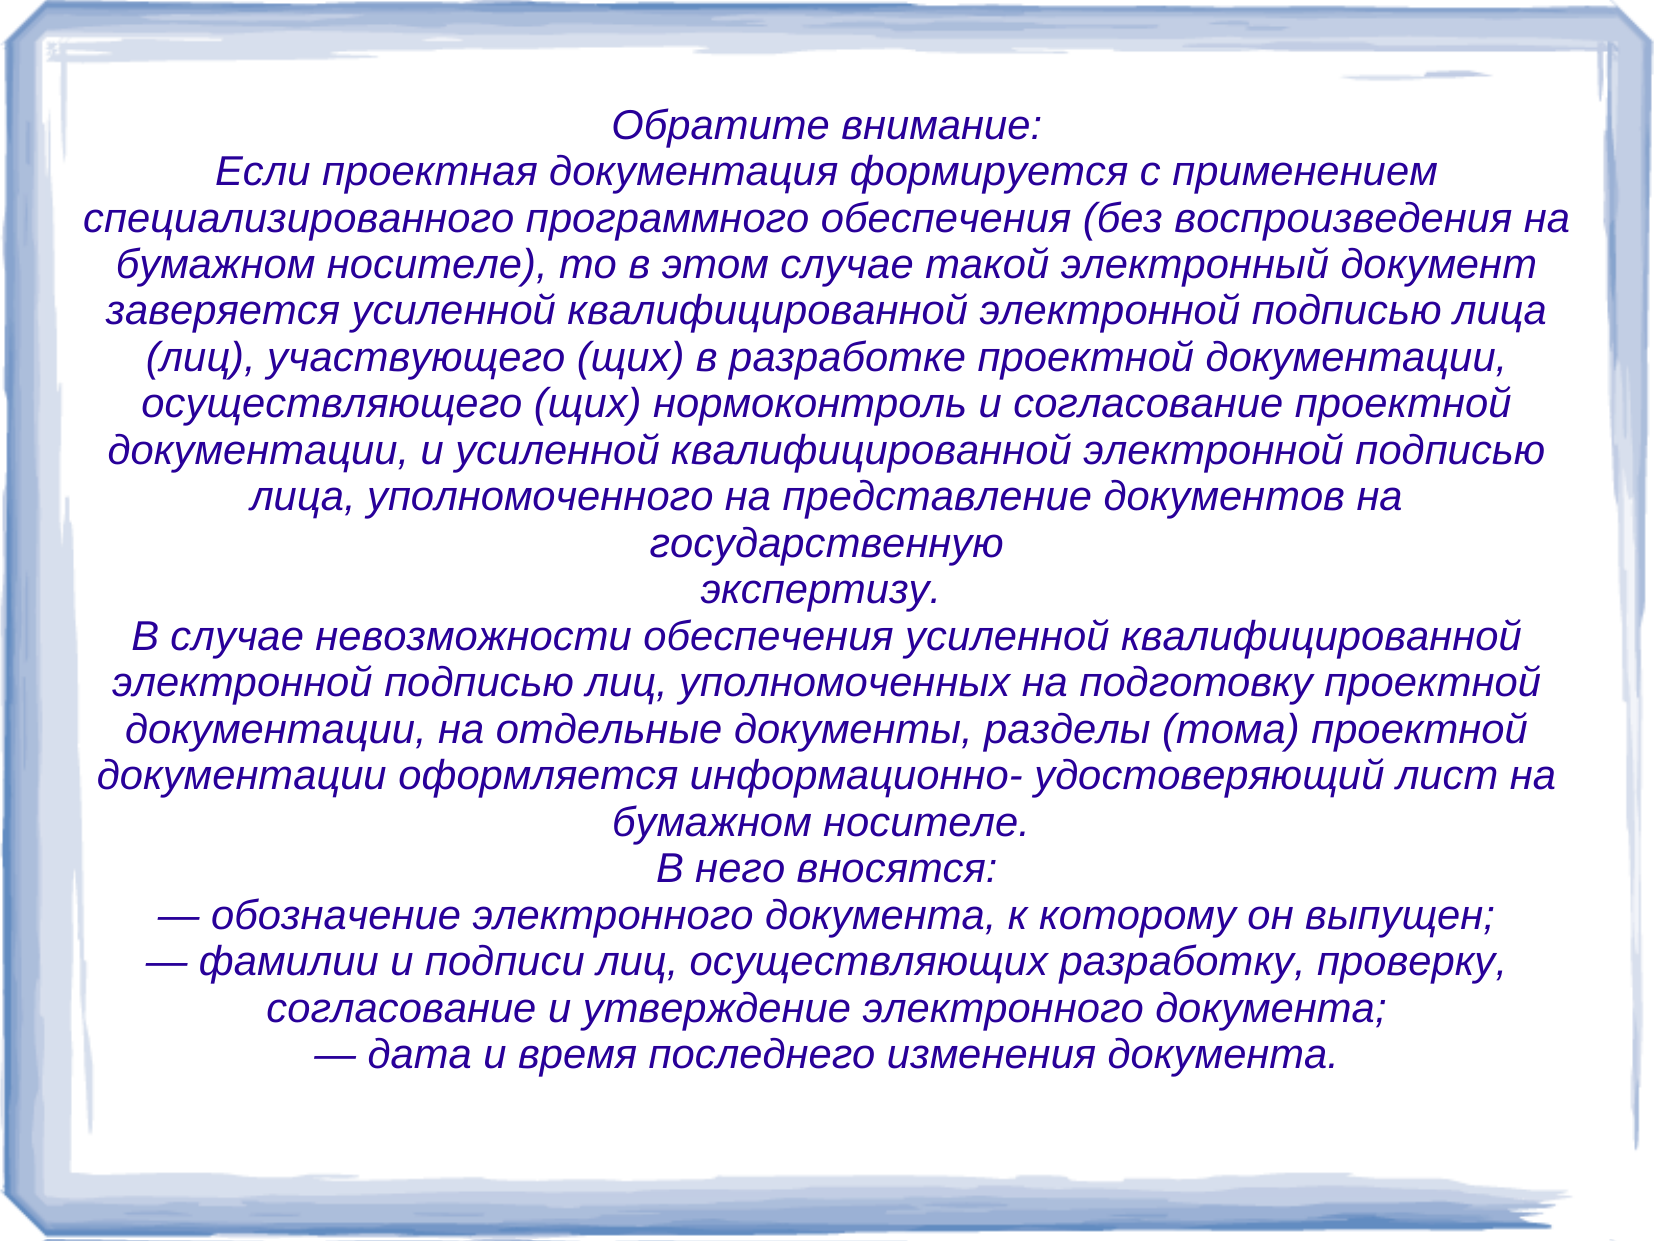

# Обратите внимание:
Если проектная документация формируется с применением специализированного программного обеспечения (без воспроизведения на
бумажном носителе), то в этом случае такой электронный документ заверяется усиленной квалифицированной электронной подписью лица (лиц), участвующего (щих) в разработке проектной документации, осуществляющего (щих) нормоконтроль и согласование проектной документации, и усиленной квалифицированной электронной подписью лица, уполномоченного на представление документов на государственную
экспертизу.
В случае невозможности обеспечения усиленной квалифицированной электронной подписью лиц, уполномоченных на подготовку проектной документации, на отдельные документы, разделы (тома) проектной документации оформляется информационно- удостоверяющий лист на бумажном носителе.
В него вносятся:
— обозначение электронного документа, к которому он выпущен;
— фамилии и подписи лиц, осуществляющих разработку, проверку, согласование и утверждение электронного документа;
— дата и время последнего изменения документа.